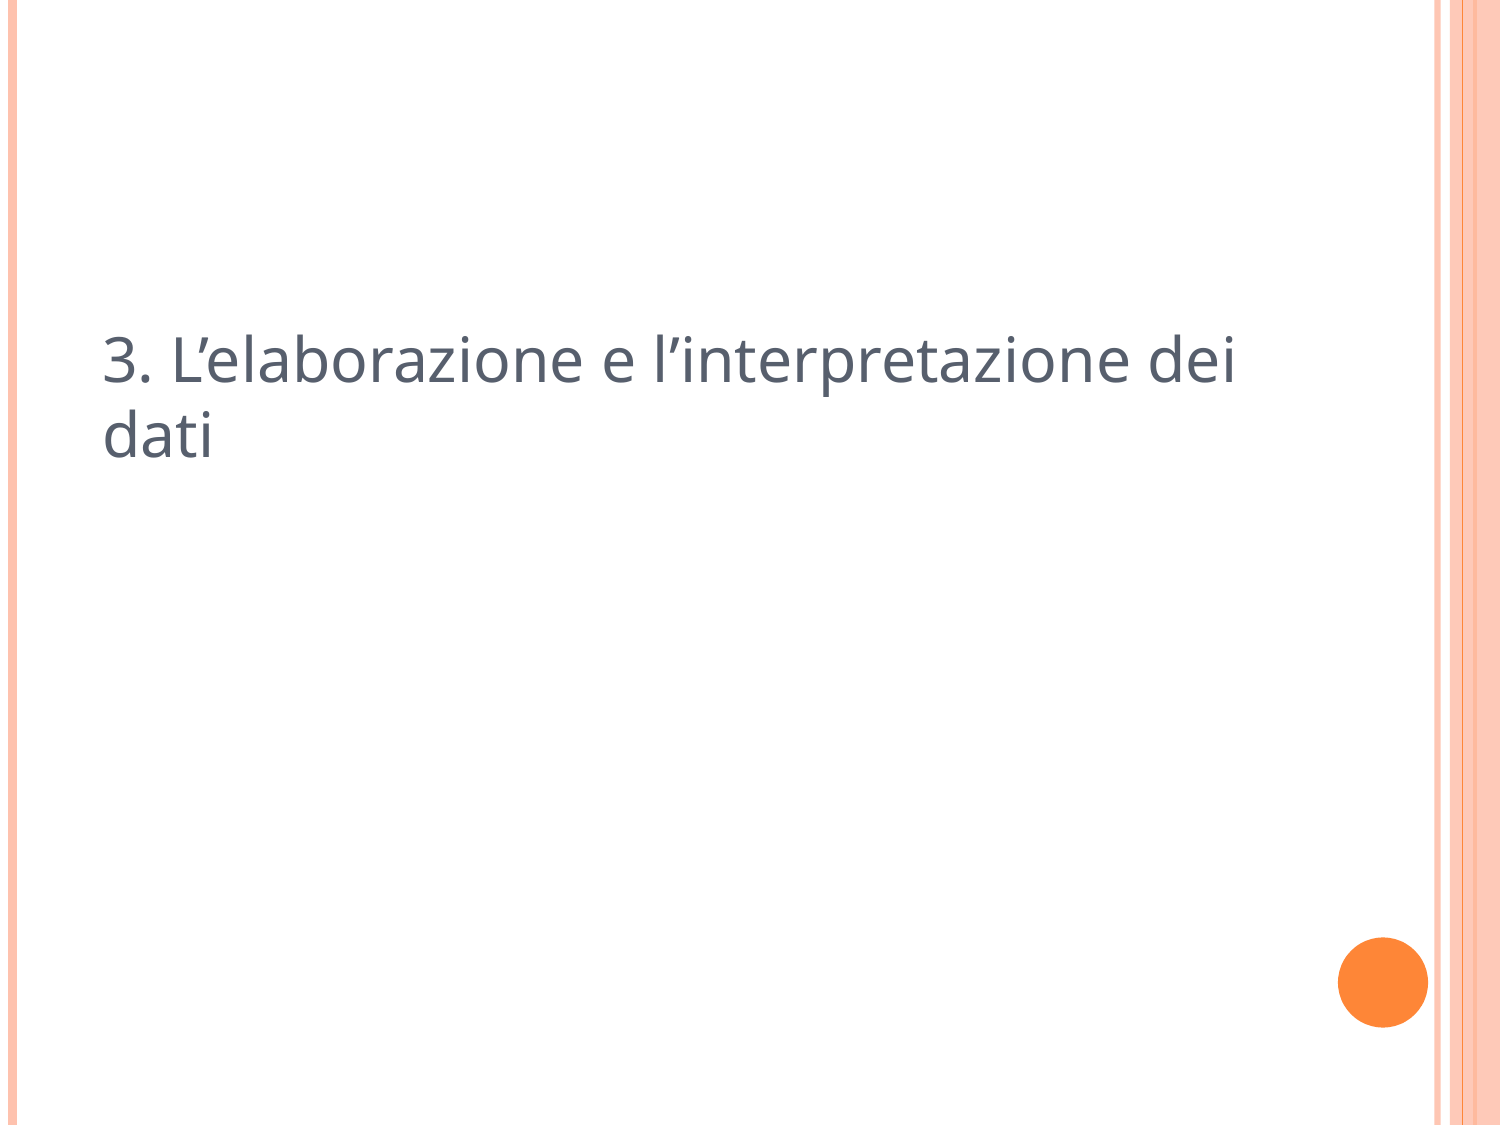

# 3. L’elaborazione e l’interpretazione dei dati